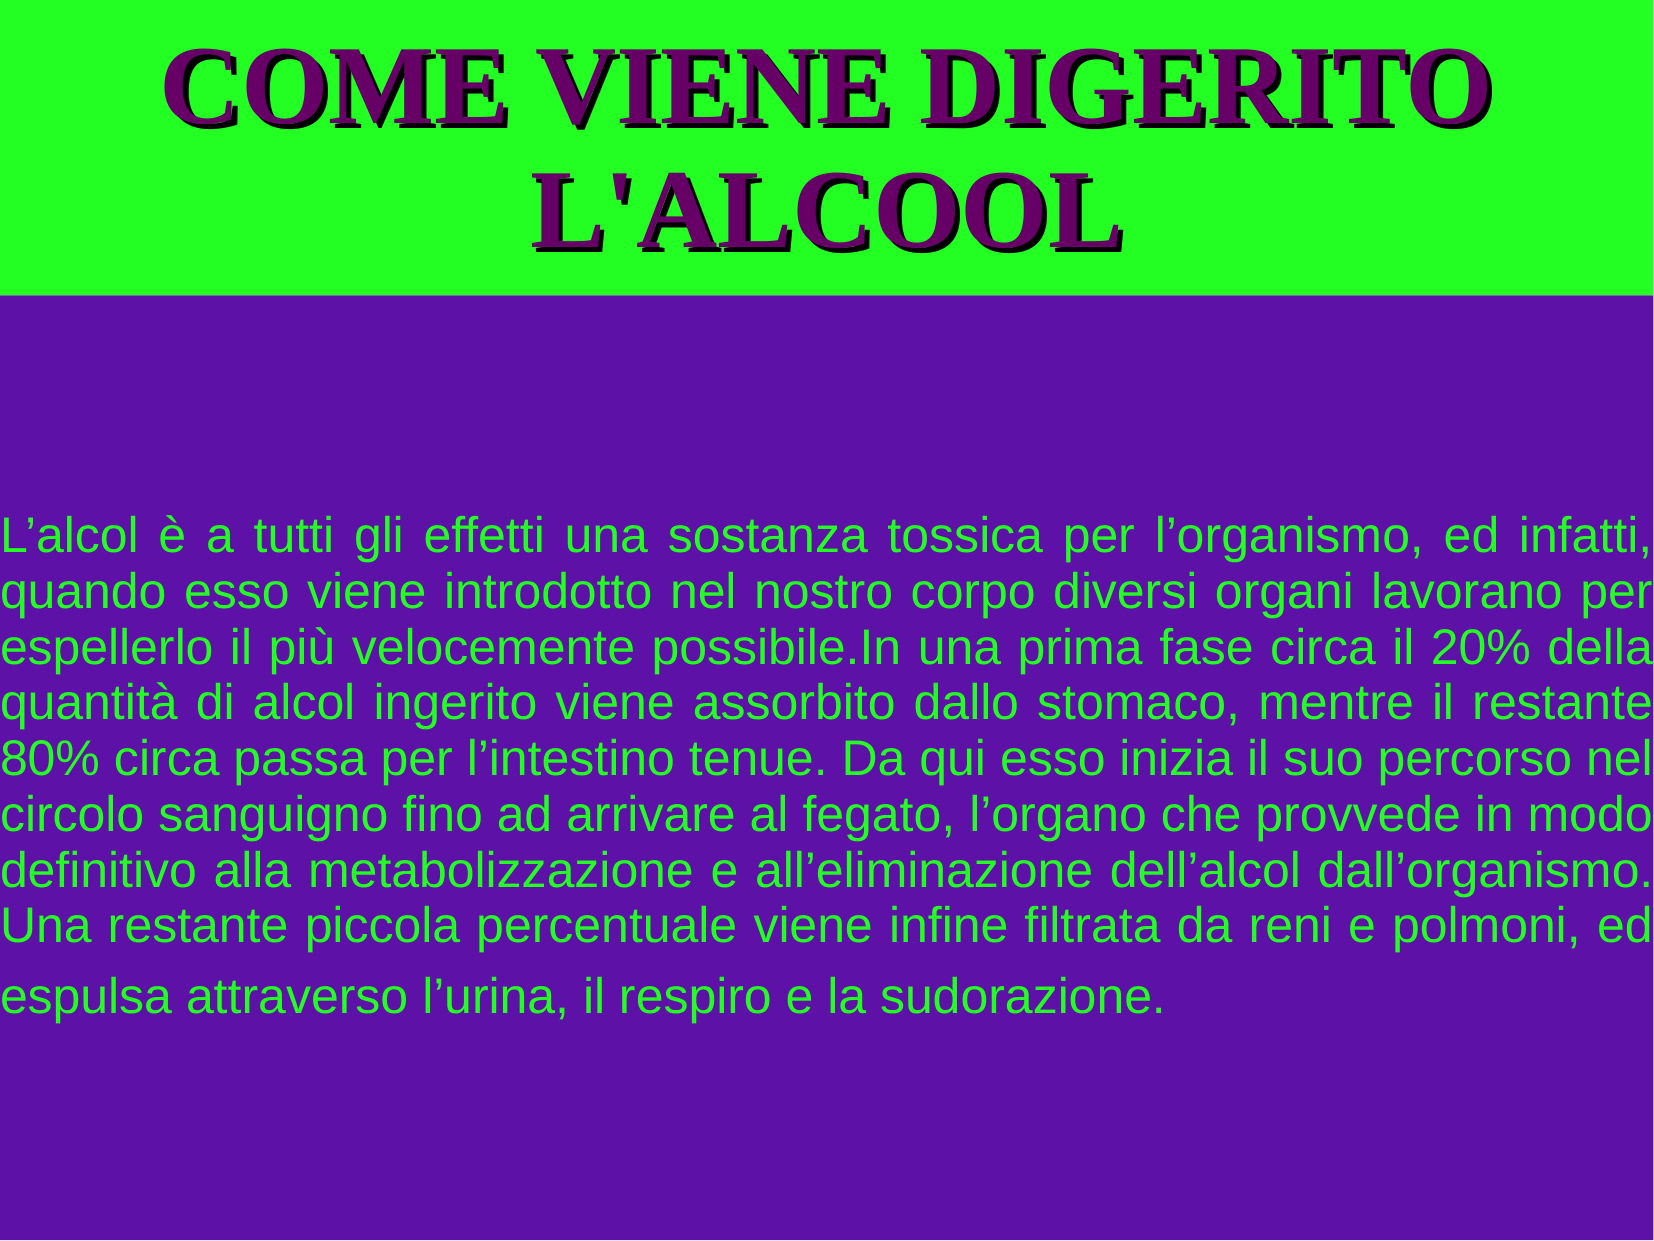

# COME VIENE DIGERITO L'ALCOOL
L’alcol è a tutti gli effetti una sostanza tossica per l’organismo, ed infatti, quando esso viene introdotto nel nostro corpo diversi organi lavorano per espellerlo il più velocemente possibile.In una prima fase circa il 20% della quantità di alcol ingerito viene assorbito dallo stomaco, mentre il restante 80% circa passa per l’intestino tenue. Da qui esso inizia il suo percorso nel circolo sanguigno fino ad arrivare al fegato, l’organo che provvede in modo definitivo alla metabolizzazione e all’eliminazione dell’alcol dall’organismo. Una restante piccola percentuale viene infine filtrata da reni e polmoni, ed espulsa attraverso l’urina, il respiro e la sudorazione.